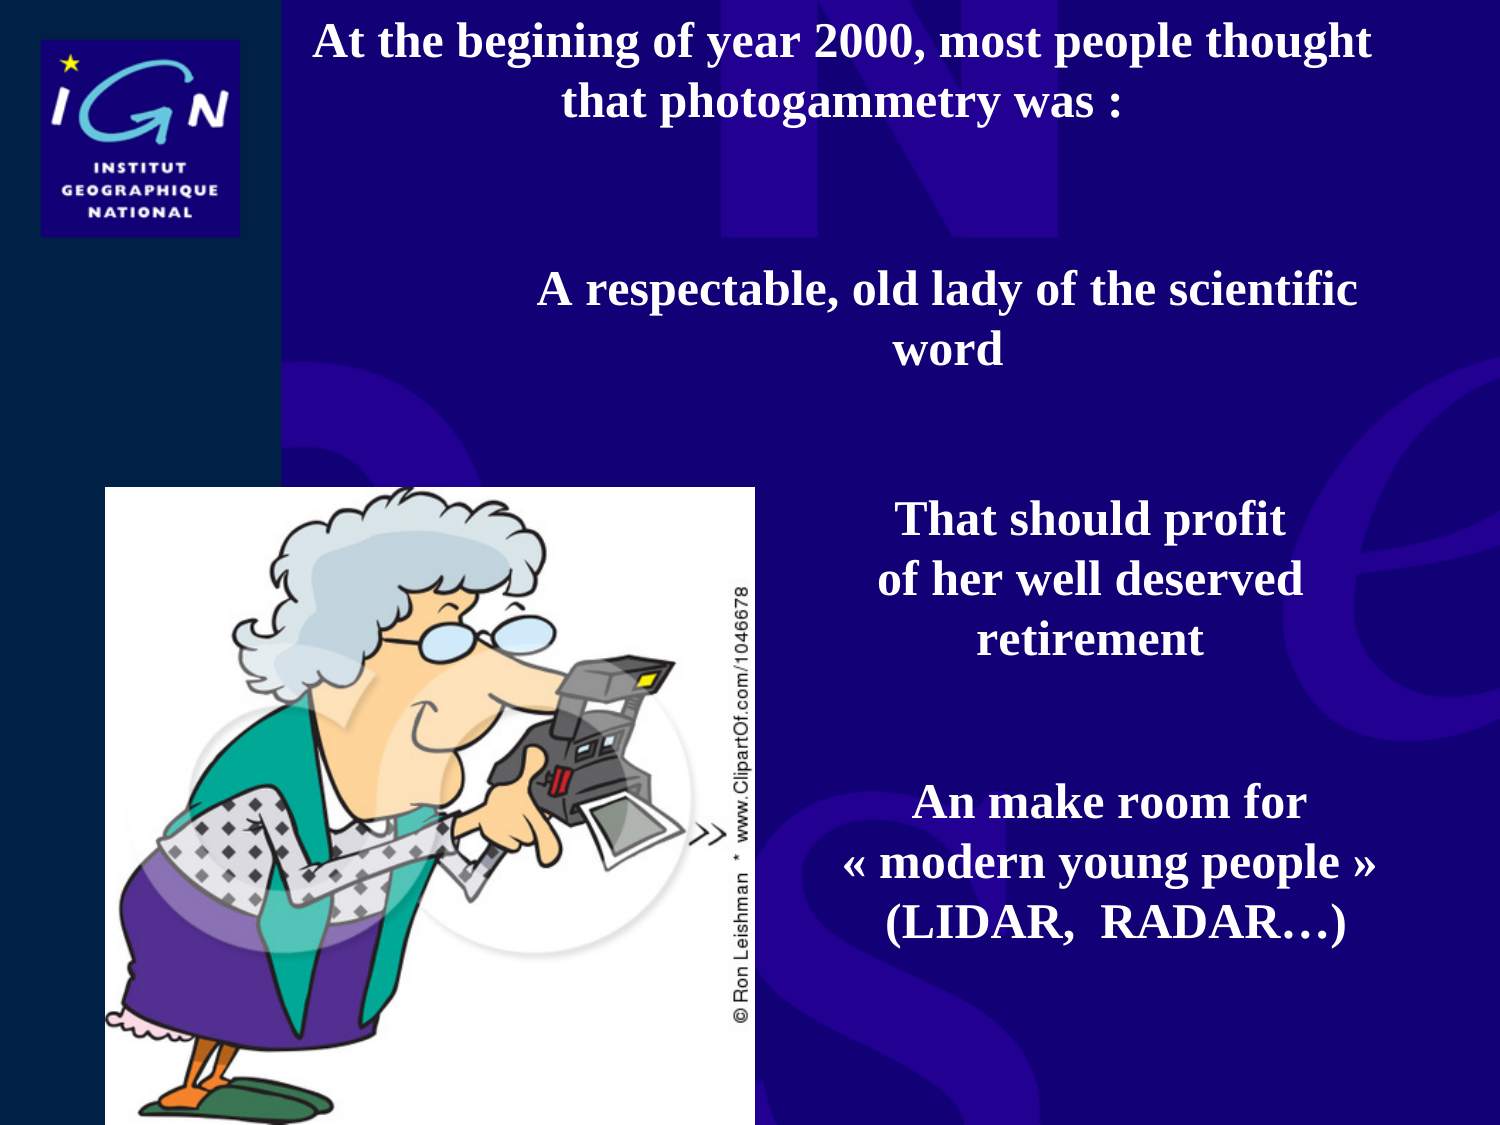

At the begining of year 2000, most people thought
that photogammetry was :
A respectable, old lady of the scientific word
That should profit
of her well deserved
retirement
An make room for
« modern young people »
(LIDAR, RADAR…)